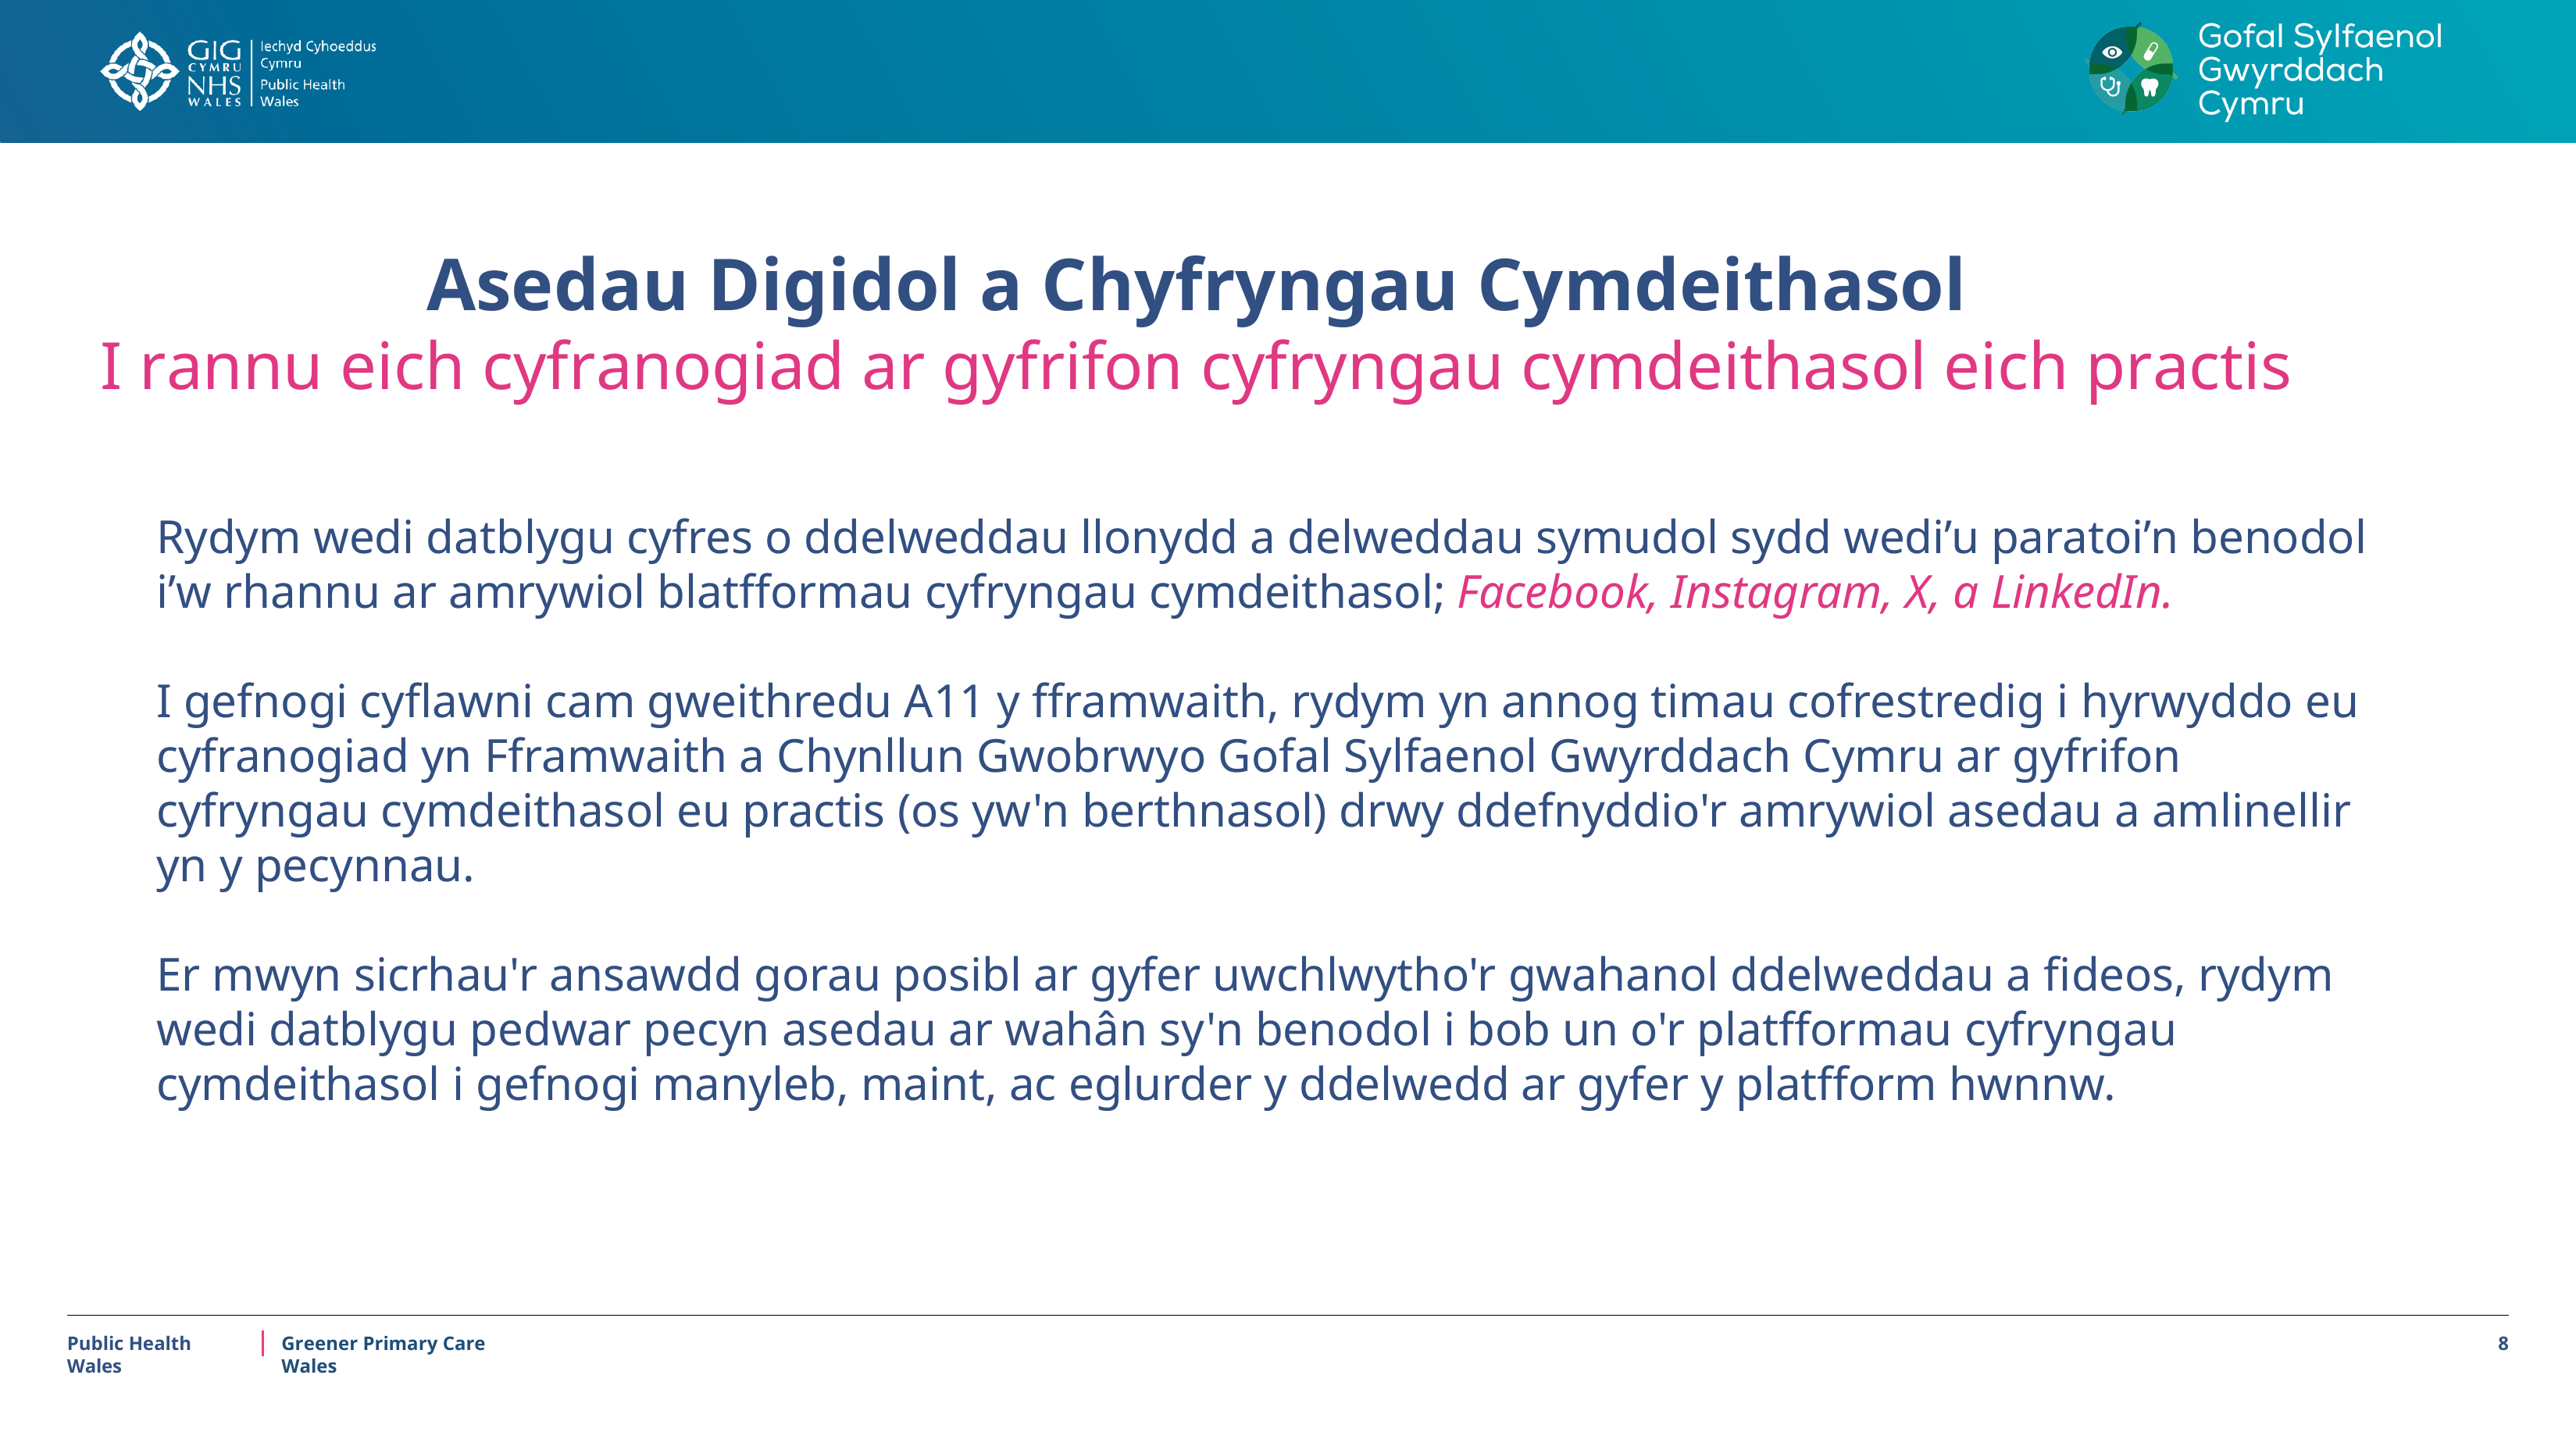

# Asedau Digidol a Chyfryngau Cymdeithasol I rannu eich cyfranogiad ar gyfrifon cyfryngau cymdeithasol eich practis
Rydym wedi datblygu cyfres o ddelweddau llonydd a delweddau symudol sydd wedi’u paratoi’n benodol i’w rhannu ar amrywiol blatfformau cyfryngau cymdeithasol; Facebook, Instagram, X, a LinkedIn.
I gefnogi cyflawni cam gweithredu A11 y fframwaith, rydym yn annog timau cofrestredig i hyrwyddo eu cyfranogiad yn Fframwaith a Chynllun Gwobrwyo Gofal Sylfaenol Gwyrddach Cymru ar gyfrifon cyfryngau cymdeithasol eu practis (os yw'n berthnasol) drwy ddefnyddio'r amrywiol asedau a amlinellir yn y pecynnau.
Er mwyn sicrhau'r ansawdd gorau posibl ar gyfer uwchlwytho'r gwahanol ddelweddau a fideos, rydym wedi datblygu pedwar pecyn asedau ar wahân sy'n benodol i bob un o'r platfformau cyfryngau cymdeithasol i gefnogi manyleb, maint, ac eglurder y ddelwedd ar gyfer y platfform hwnnw.
Public Health Wales
Greener Primary Care Wales